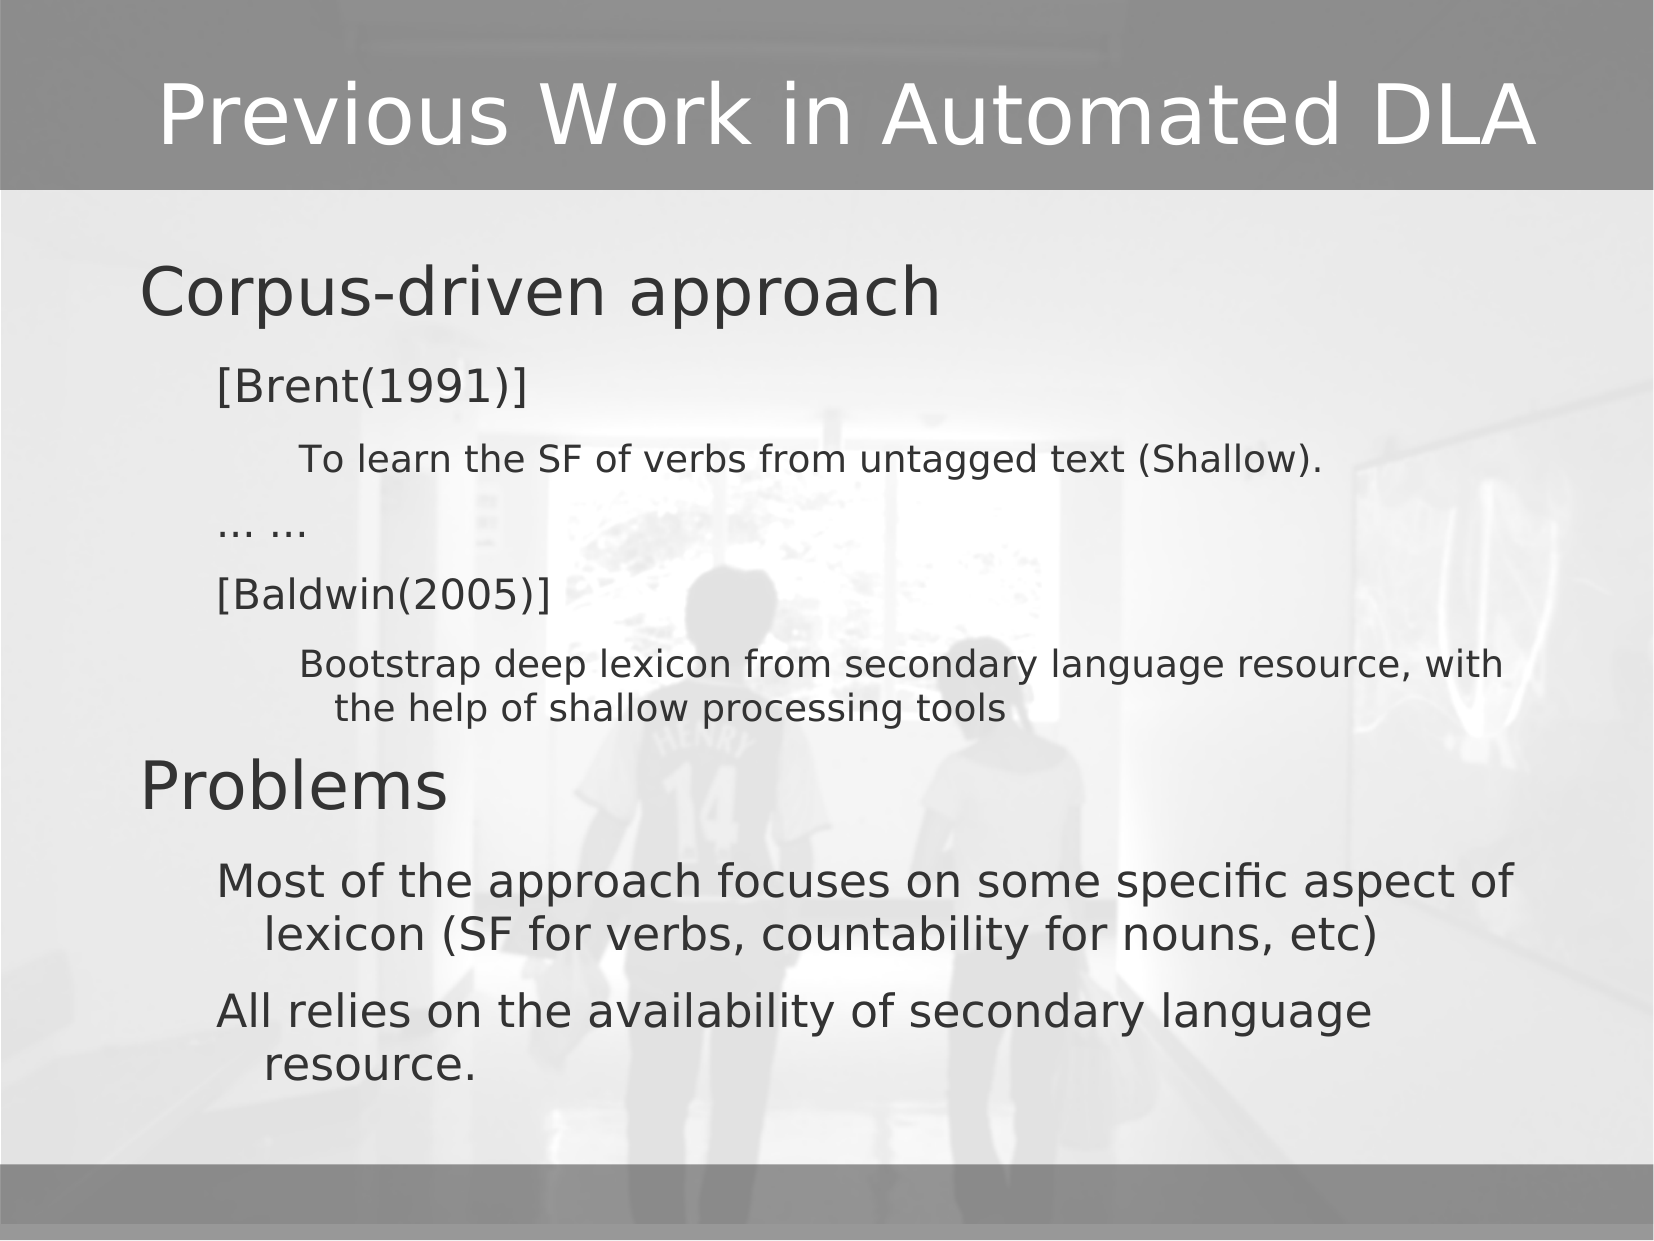

# Previous Work in Automated DLA
Corpus-driven approach
[Brent(1991)]
To learn the SF of verbs from untagged text (Shallow).
... ...
[Baldwin(2005)]
Bootstrap deep lexicon from secondary language resource, with the help of shallow processing tools
Problems
Most of the approach focuses on some specific aspect of lexicon (SF for verbs, countability for nouns, etc)
All relies on the availability of secondary language resource.